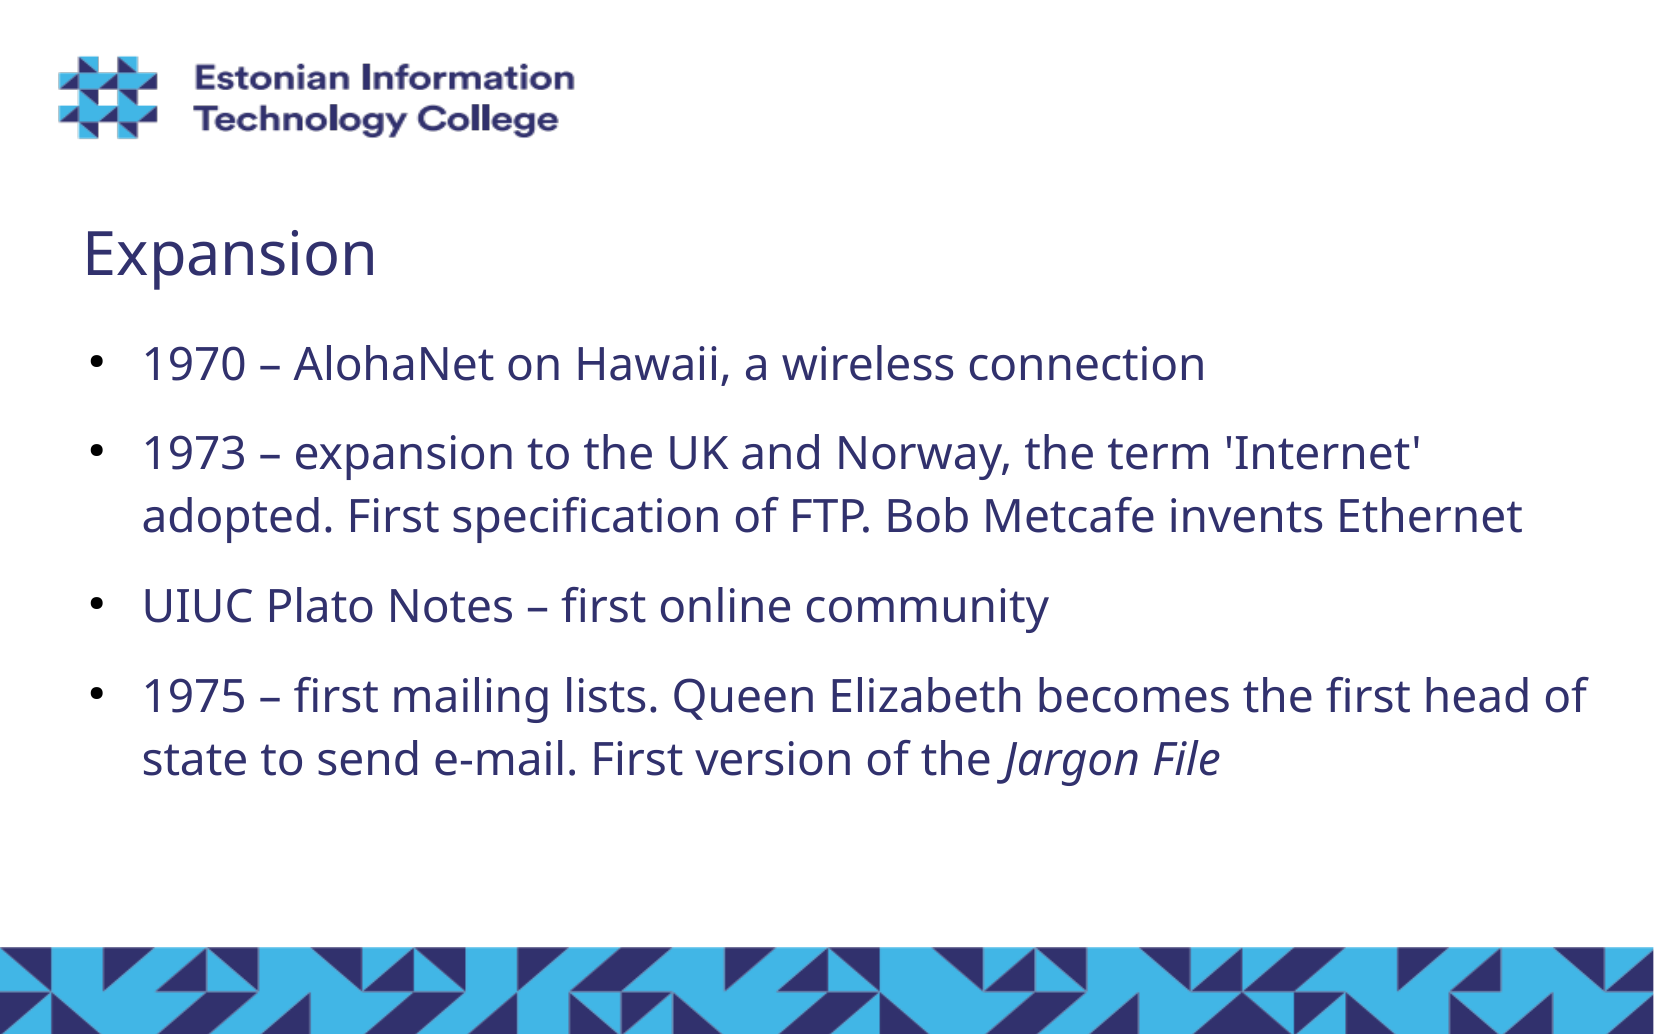

# Expansion
1970 – AlohaNet on Hawaii, a wireless connection
1973 – expansion to the UK and Norway, the term 'Internet' adopted. First specification of FTP. Bob Metcafe invents Ethernet
UIUC Plato Notes – first online community
1975 – first mailing lists. Queen Elizabeth becomes the first head of state to send e-mail. First version of the Jargon File